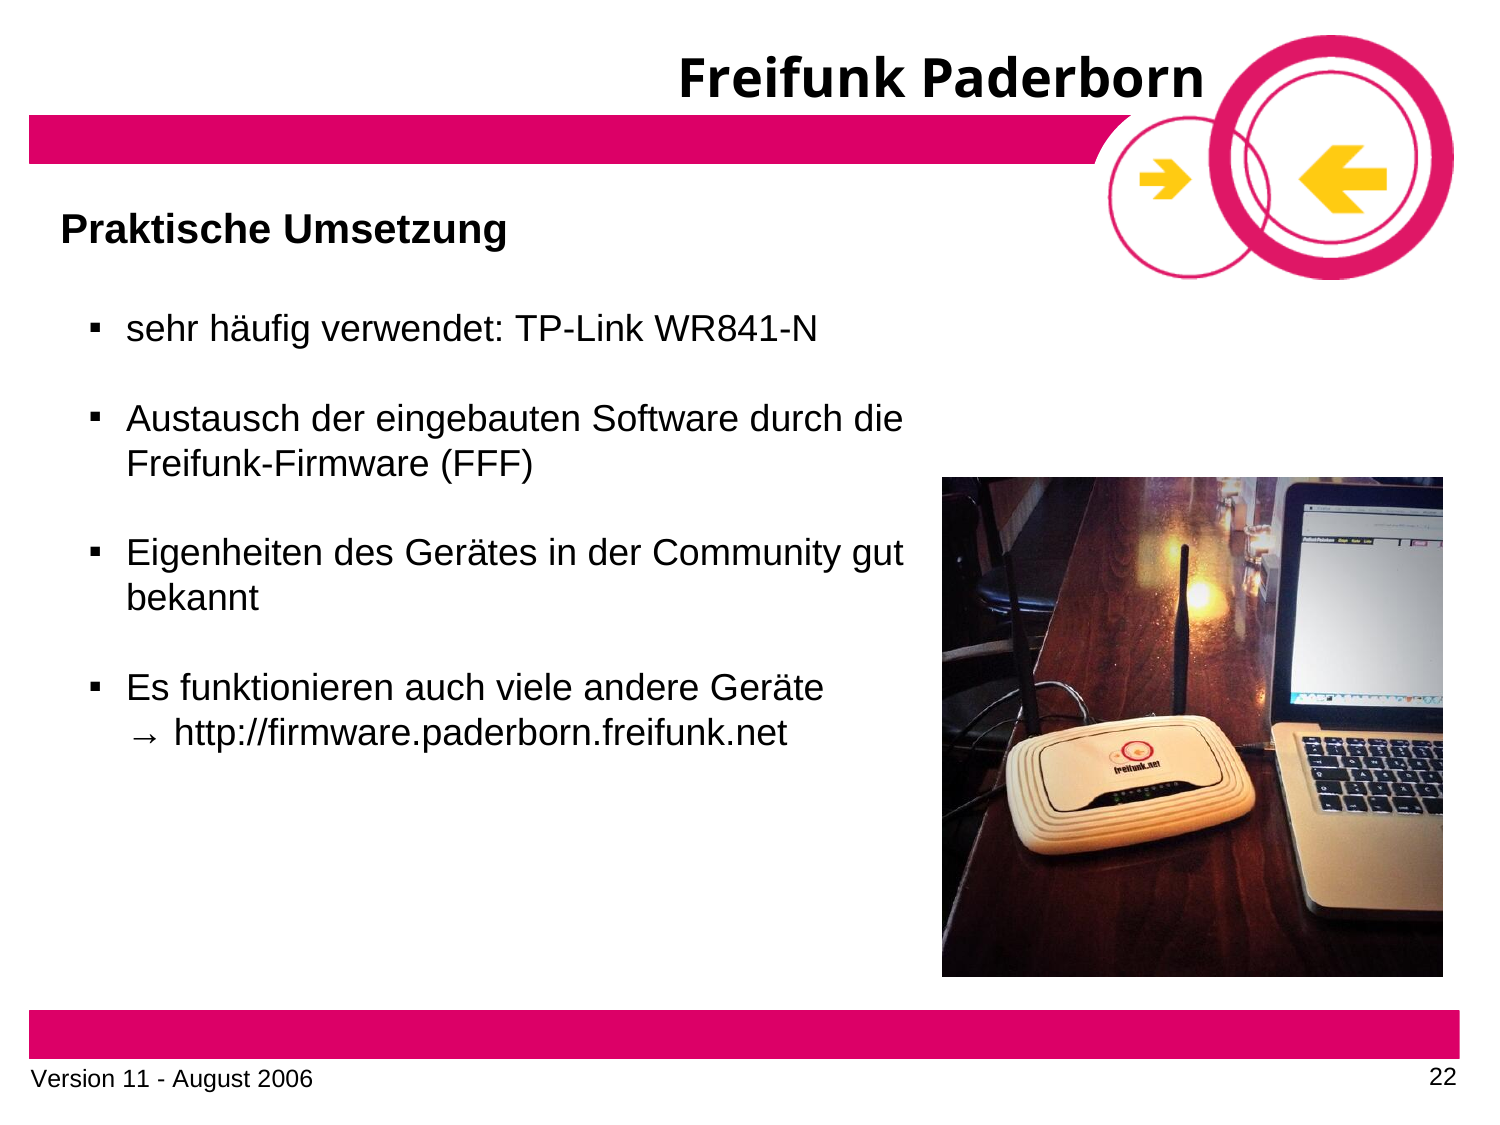

Praktische Umsetzung
sehr häufig verwendet: TP-Link WR841-N
Austausch der eingebauten Software durch die Freifunk-Firmware (FFF)
Eigenheiten des Gerätes in der Community gut bekannt
Es funktionieren auch viele andere Geräte
→ http://firmware.paderborn.freifunk.net
22
Version 11 - August 2006